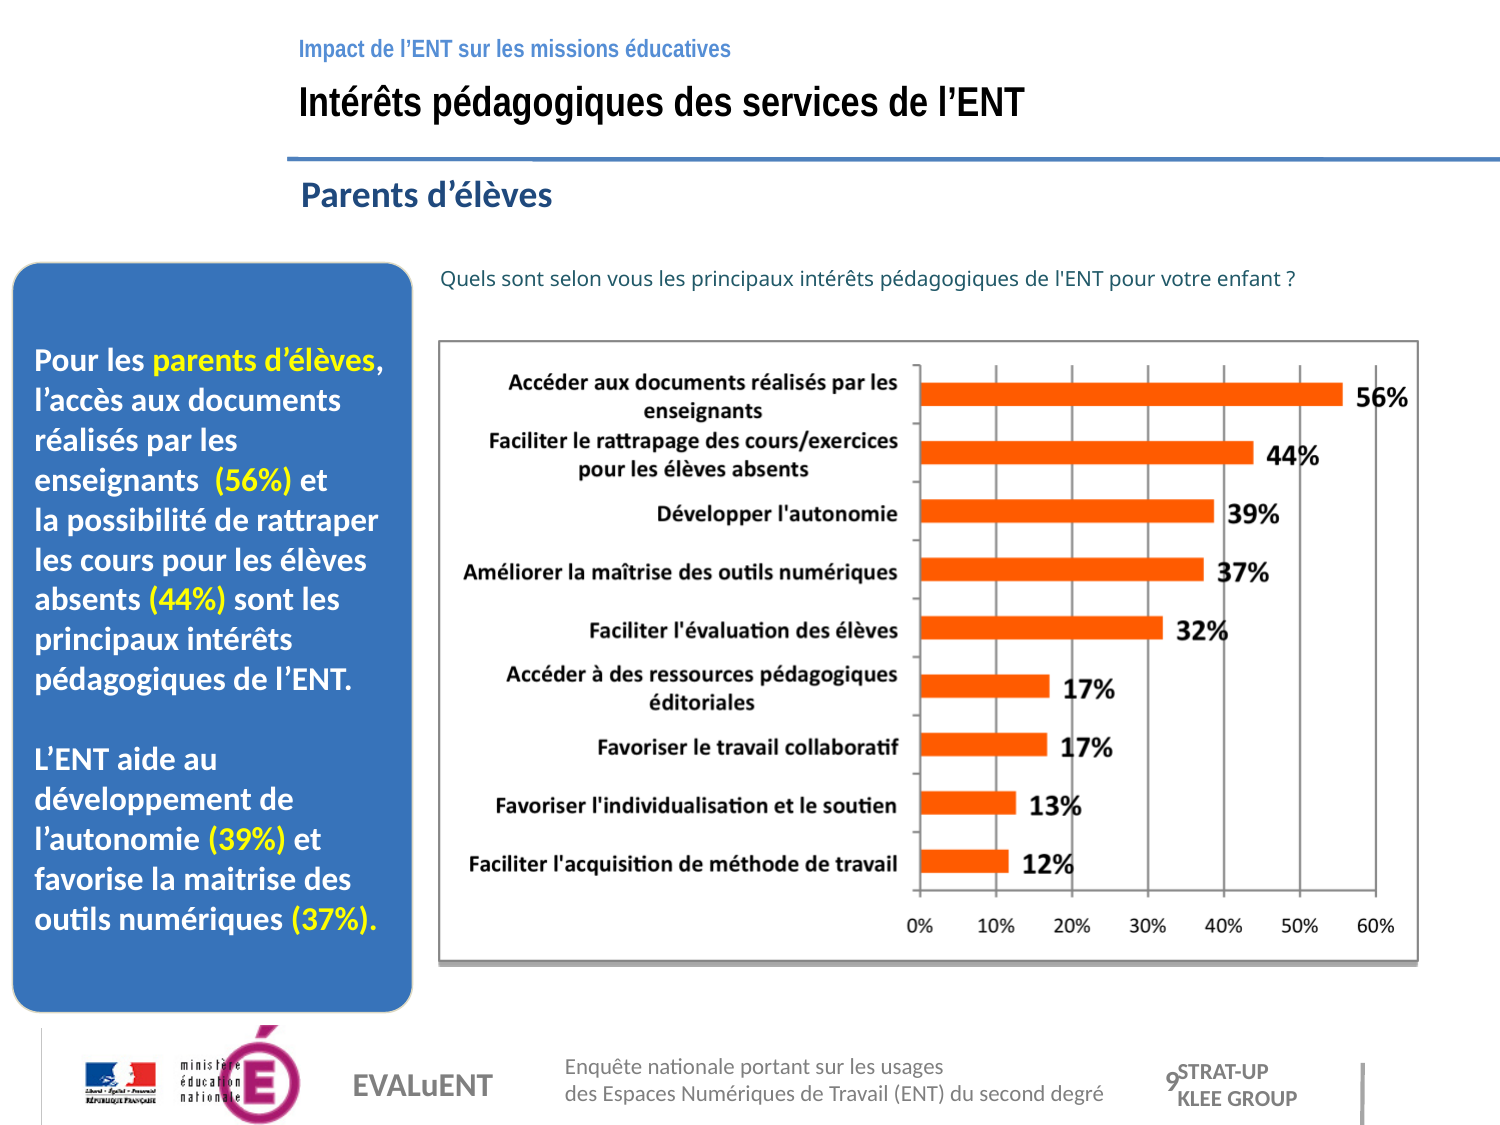

Impact de l’ENT sur les missions éducatives
Intérêts pédagogiques des services de l’ENT
Parents d’élèves
Quels sont selon vous les principaux intérêts pédagogiques de l'ENT pour votre enfant ?
Pour les parents d’élèves, l’accès aux documents réalisés par les enseignants (56%) et
la possibilité de rattraper les cours pour les élèves absents (44%) sont les principaux intérêts pédagogiques de l’ENT.
L’ENT aide au développement de l’autonomie (39%) et favorise la maitrise des outils numériques (37%).